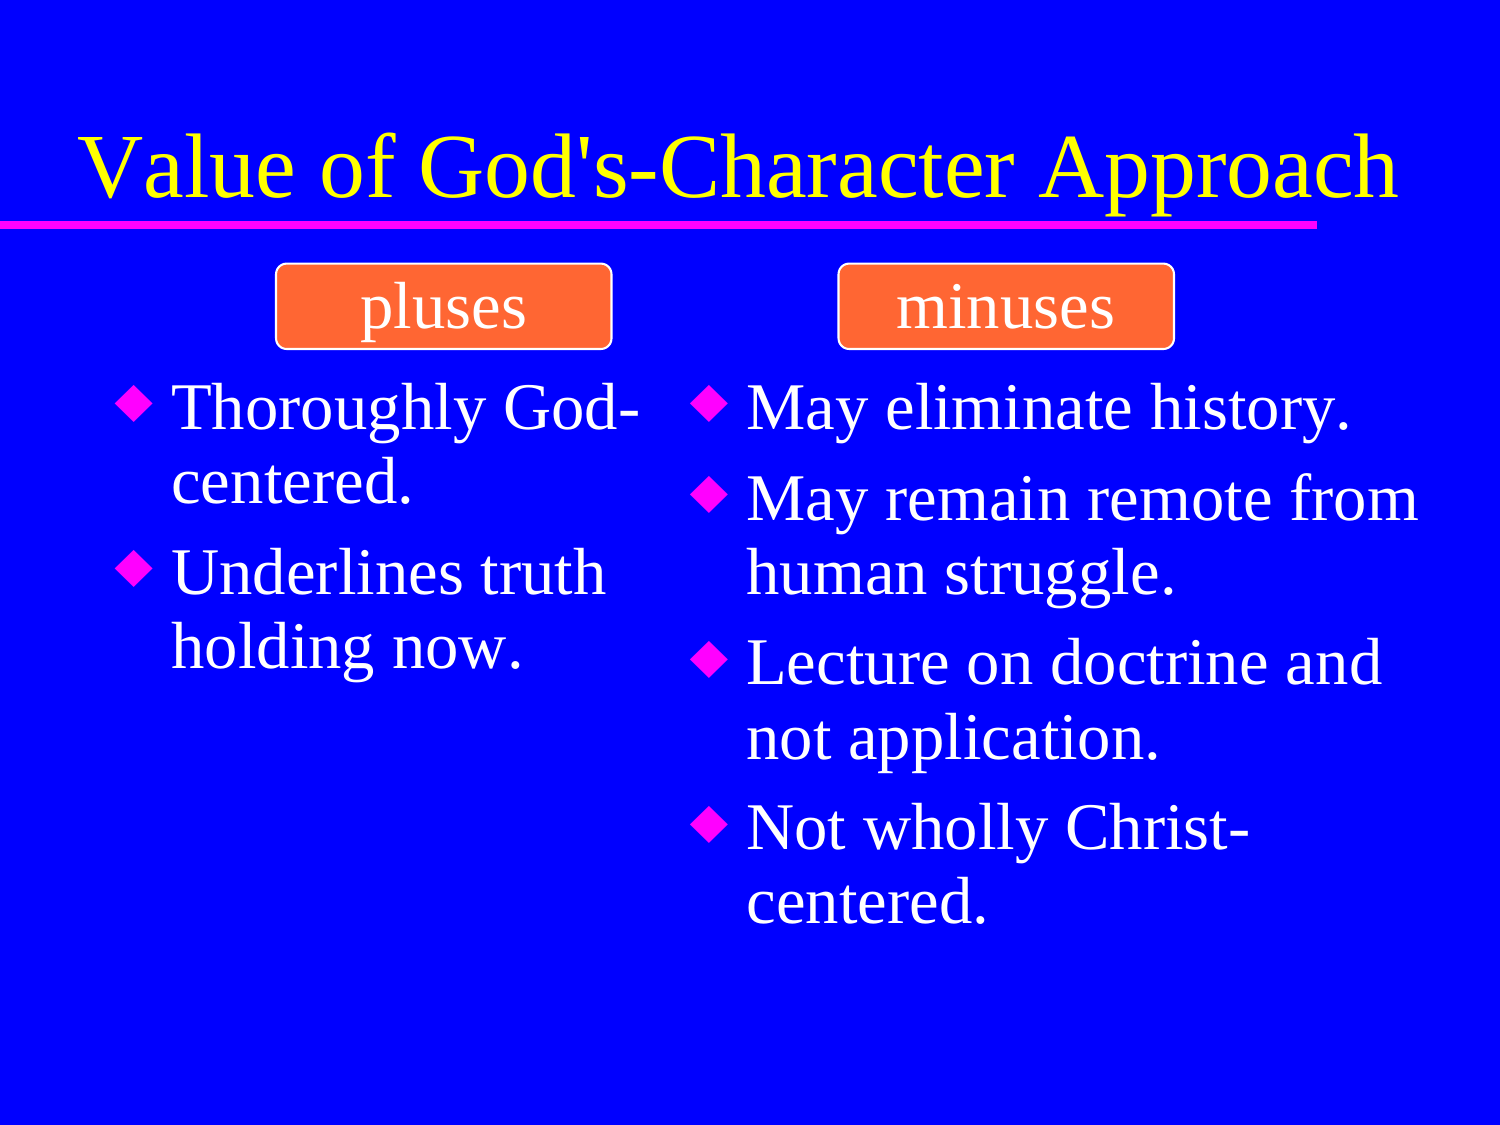

# Value of God's-Character Approach
pluses
minuses
Thoroughly God-centered.
Underlines truth holding now.
May eliminate history.
May remain remote from human struggle.
Lecture on doctrine and not application.
Not wholly Christ-centered.